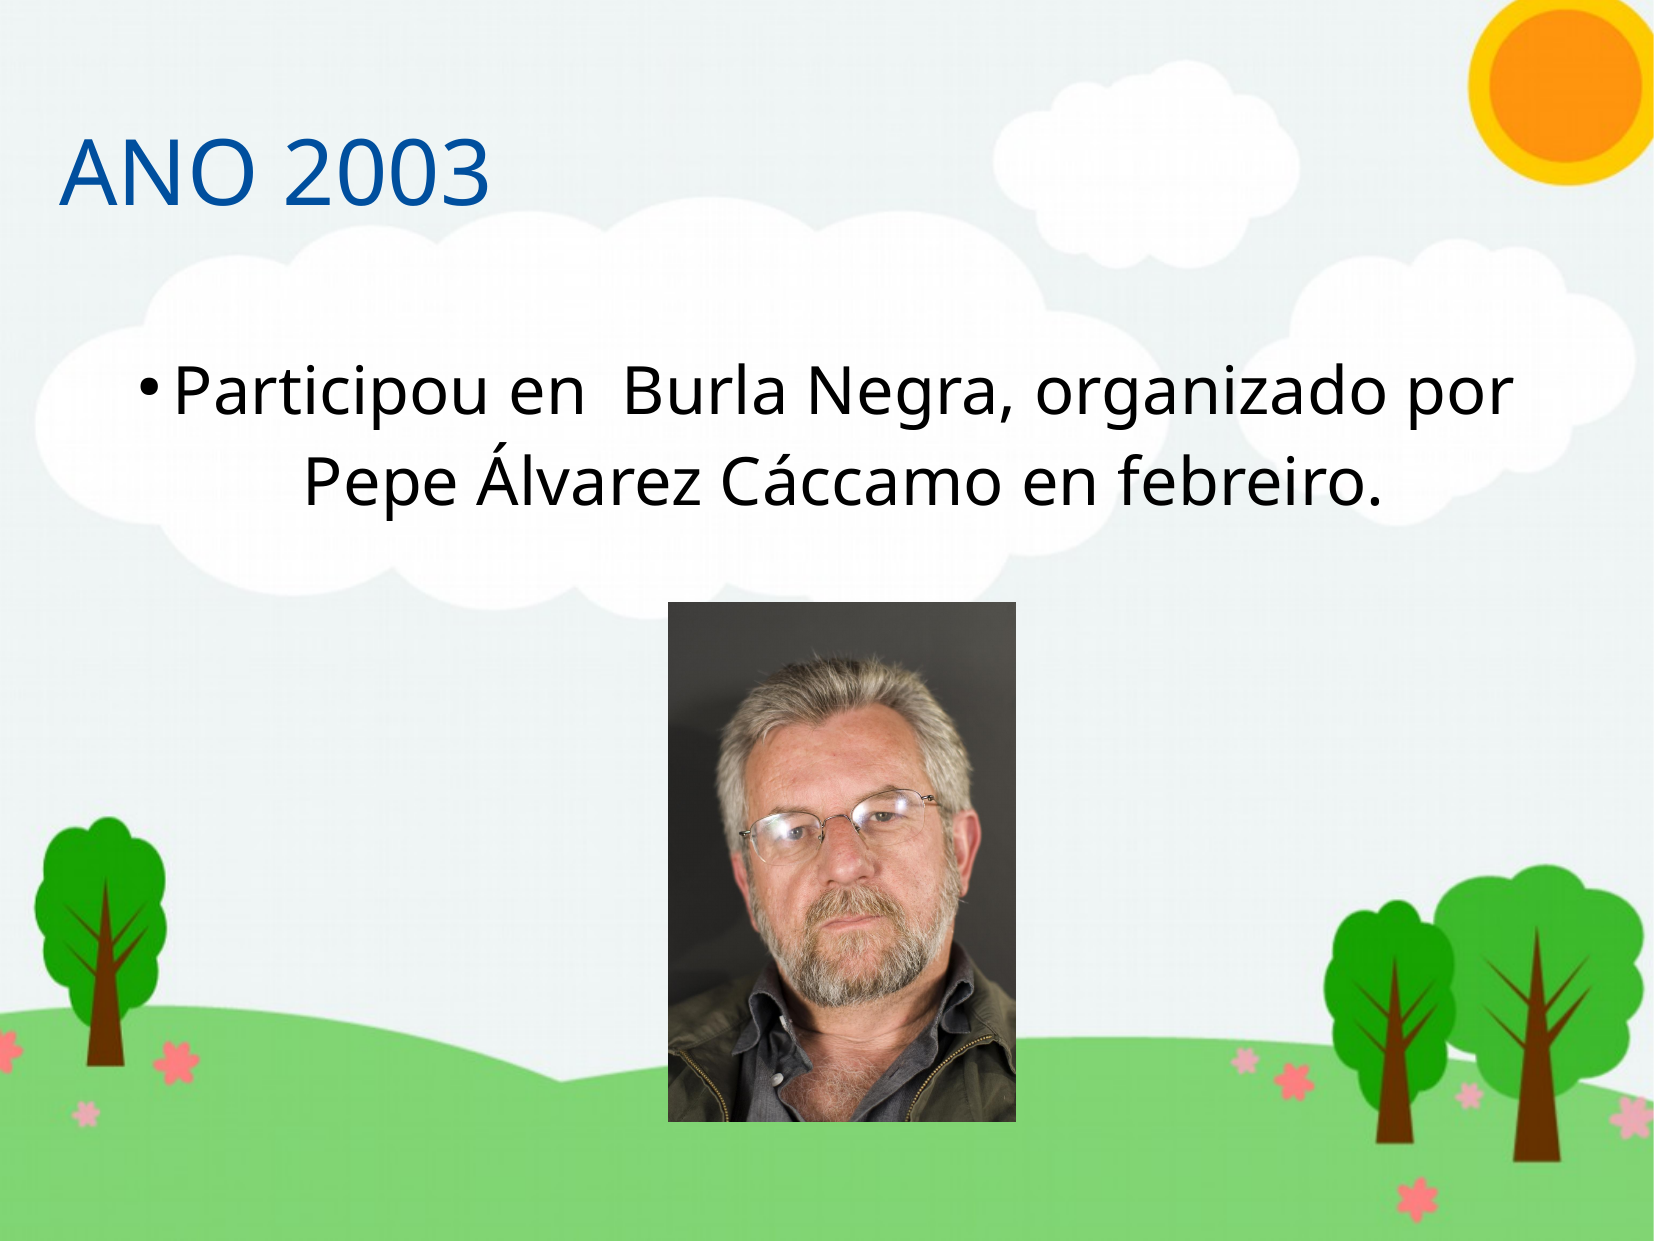

ANO 2003
# Participou en Burla Negra, organizado por Pepe Álvarez Cáccamo en febreiro.